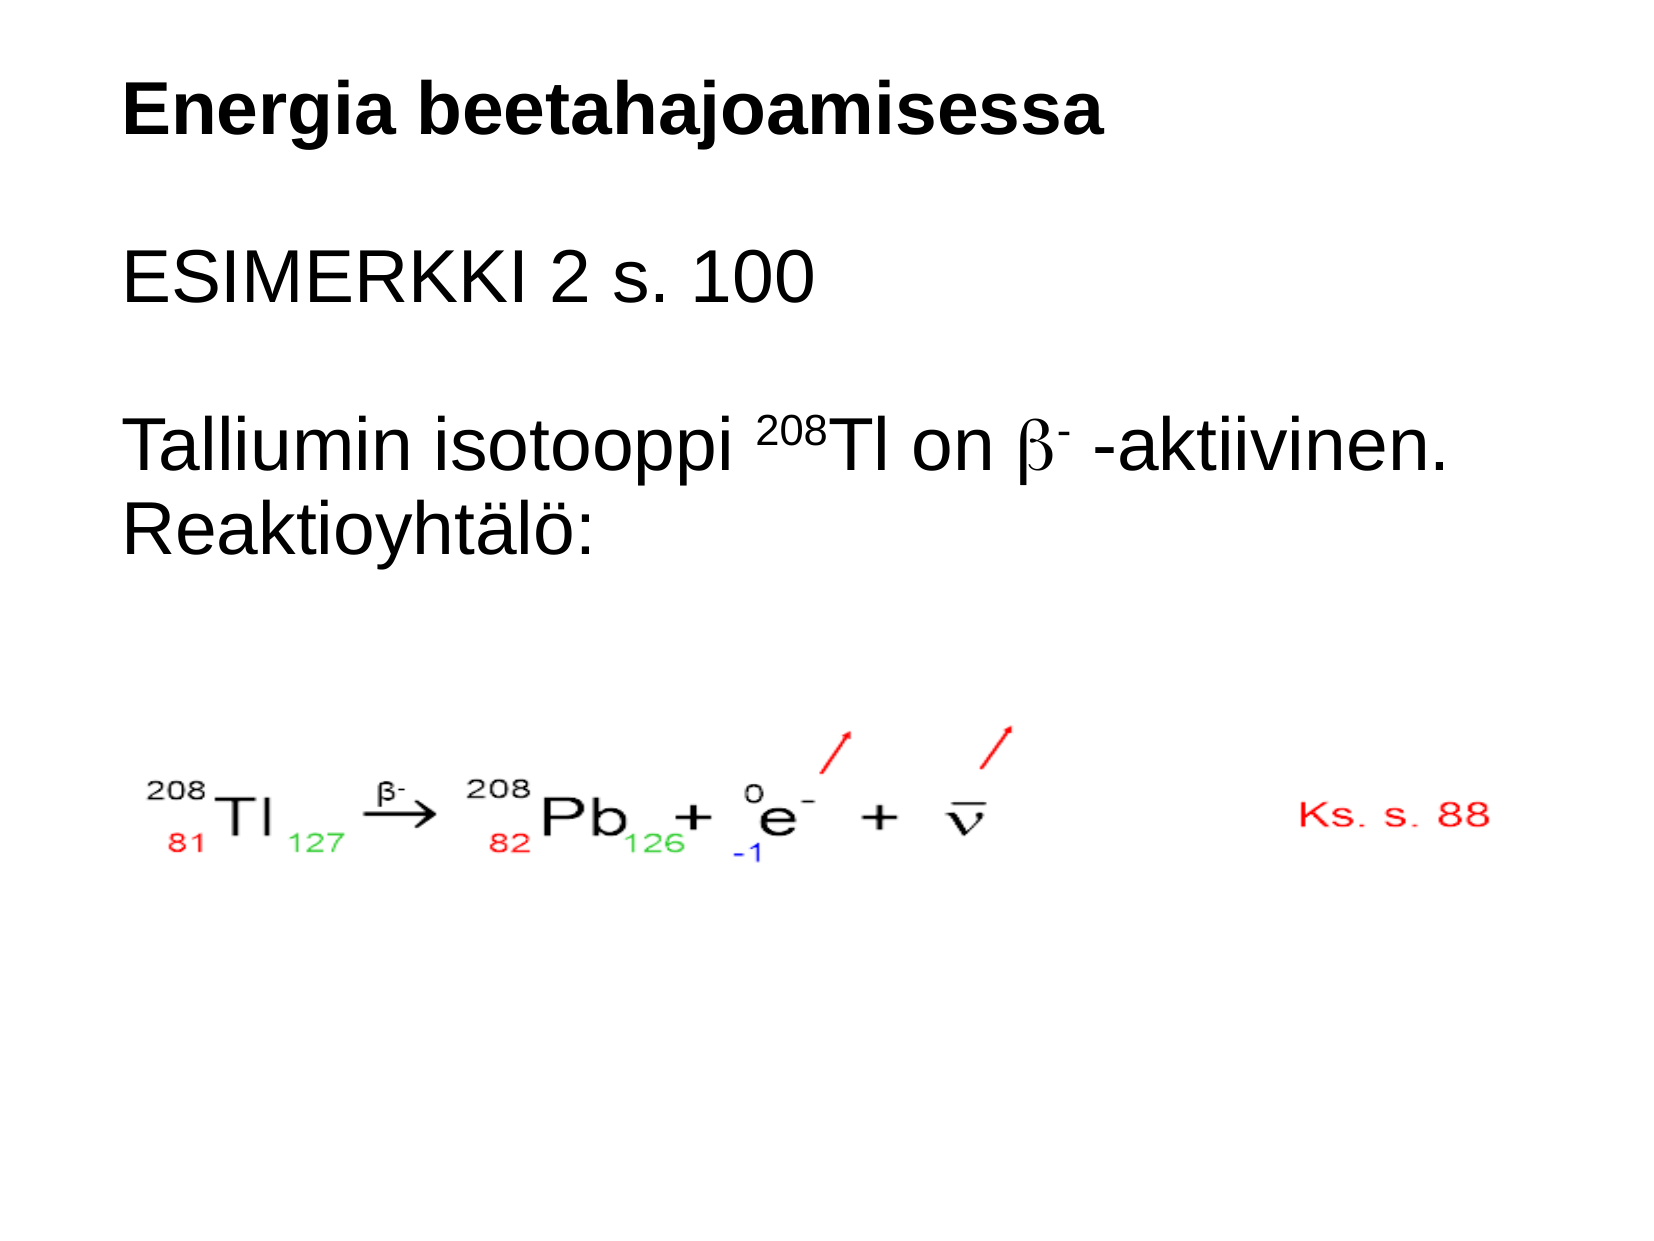

Energia beetahajoamisessa
ESIMERKKI 2 s. 100
Talliumin isotooppi 208Tl on b- -aktiivinen.
Reaktioyhtälö: